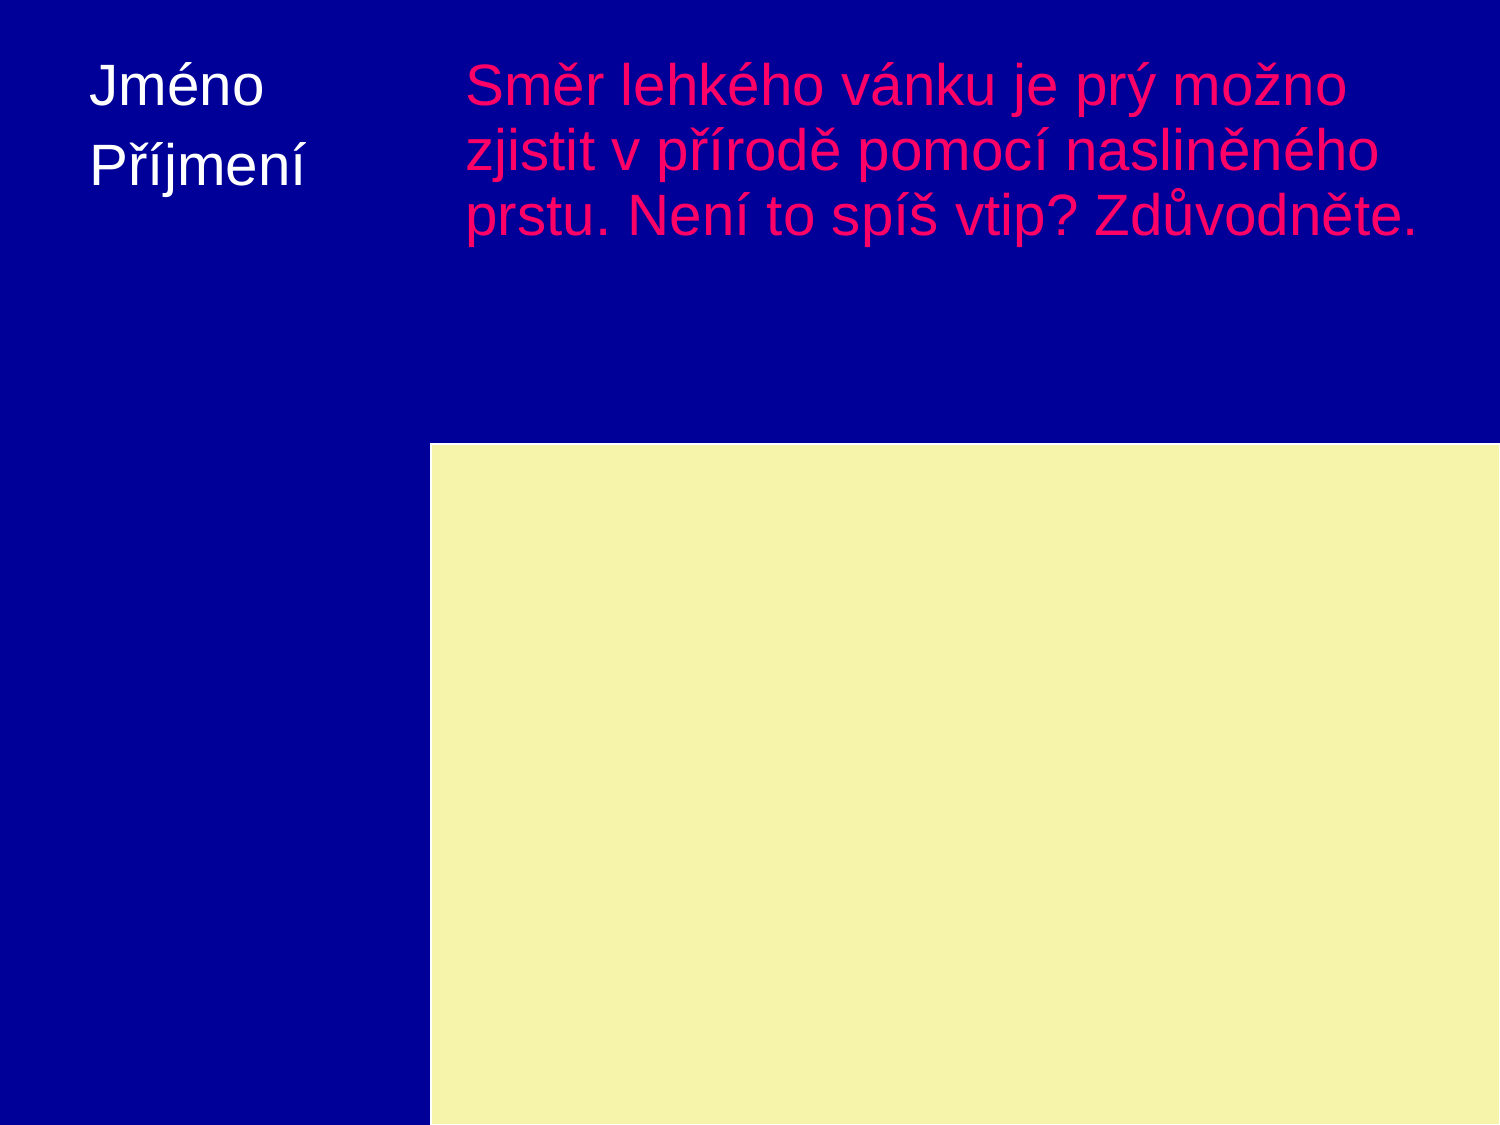

Jméno
Příjmení
Směr lehkého vánku je prý možno zjistit v přírodě pomocí nasliněného prstu. Není to spíš vtip? Zdůvodněte.
Ze strany vanutí větru cítíme vlivem zvýšeného vypařování na prstě chlad.